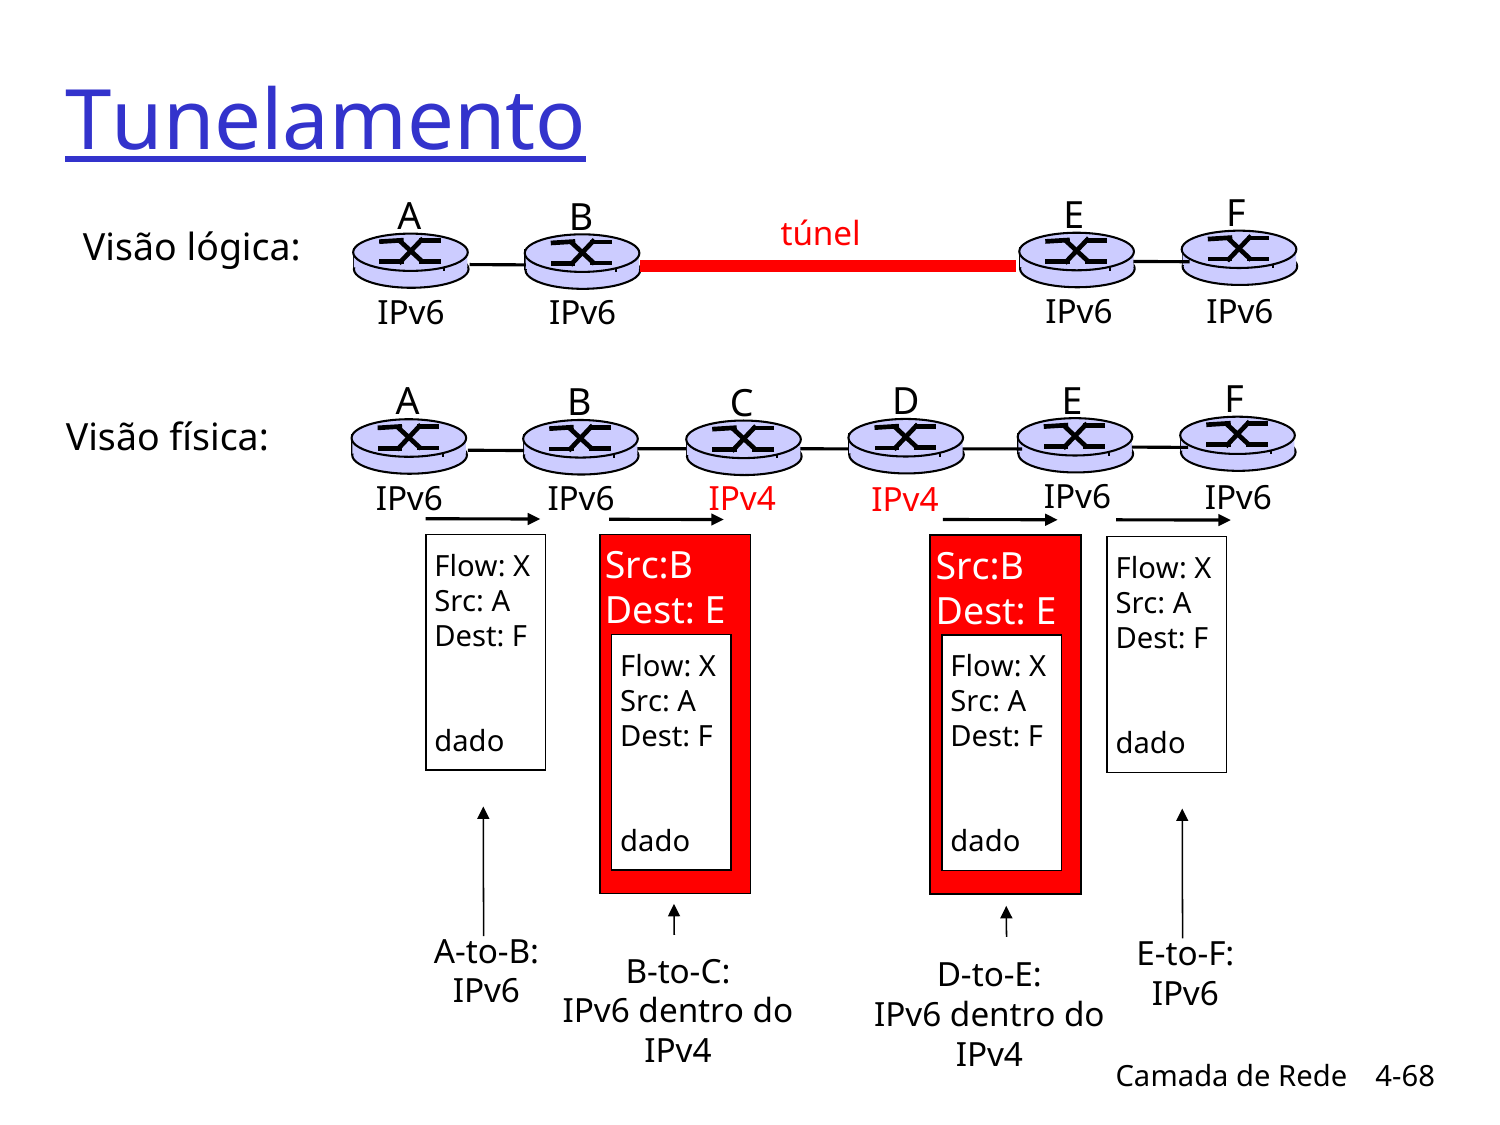

Tunelamento
F
E
A
B
túnel
Visão lógica:
IPv6
IPv6
IPv6
IPv6
F
E
D
A
B
C
Visão física:
IPv6
IPv6
IPv6
IPv6
IPv4
IPv4
Src:B
Dest: E
Flow: X
Src: A
Dest: F
dado
Src:B
Dest: E
Flow: X
Src: A
Dest: F
dado
Flow: X
Src: A
Dest: F
dado
Flow: X
Src: A
Dest: F
dado
A-to-B:
IPv6
E-to-F:
IPv6
B-to-C:
IPv6 dentro do
IPv4
D-to-E:
IPv6 dentro do
IPv4
Camada de Rede